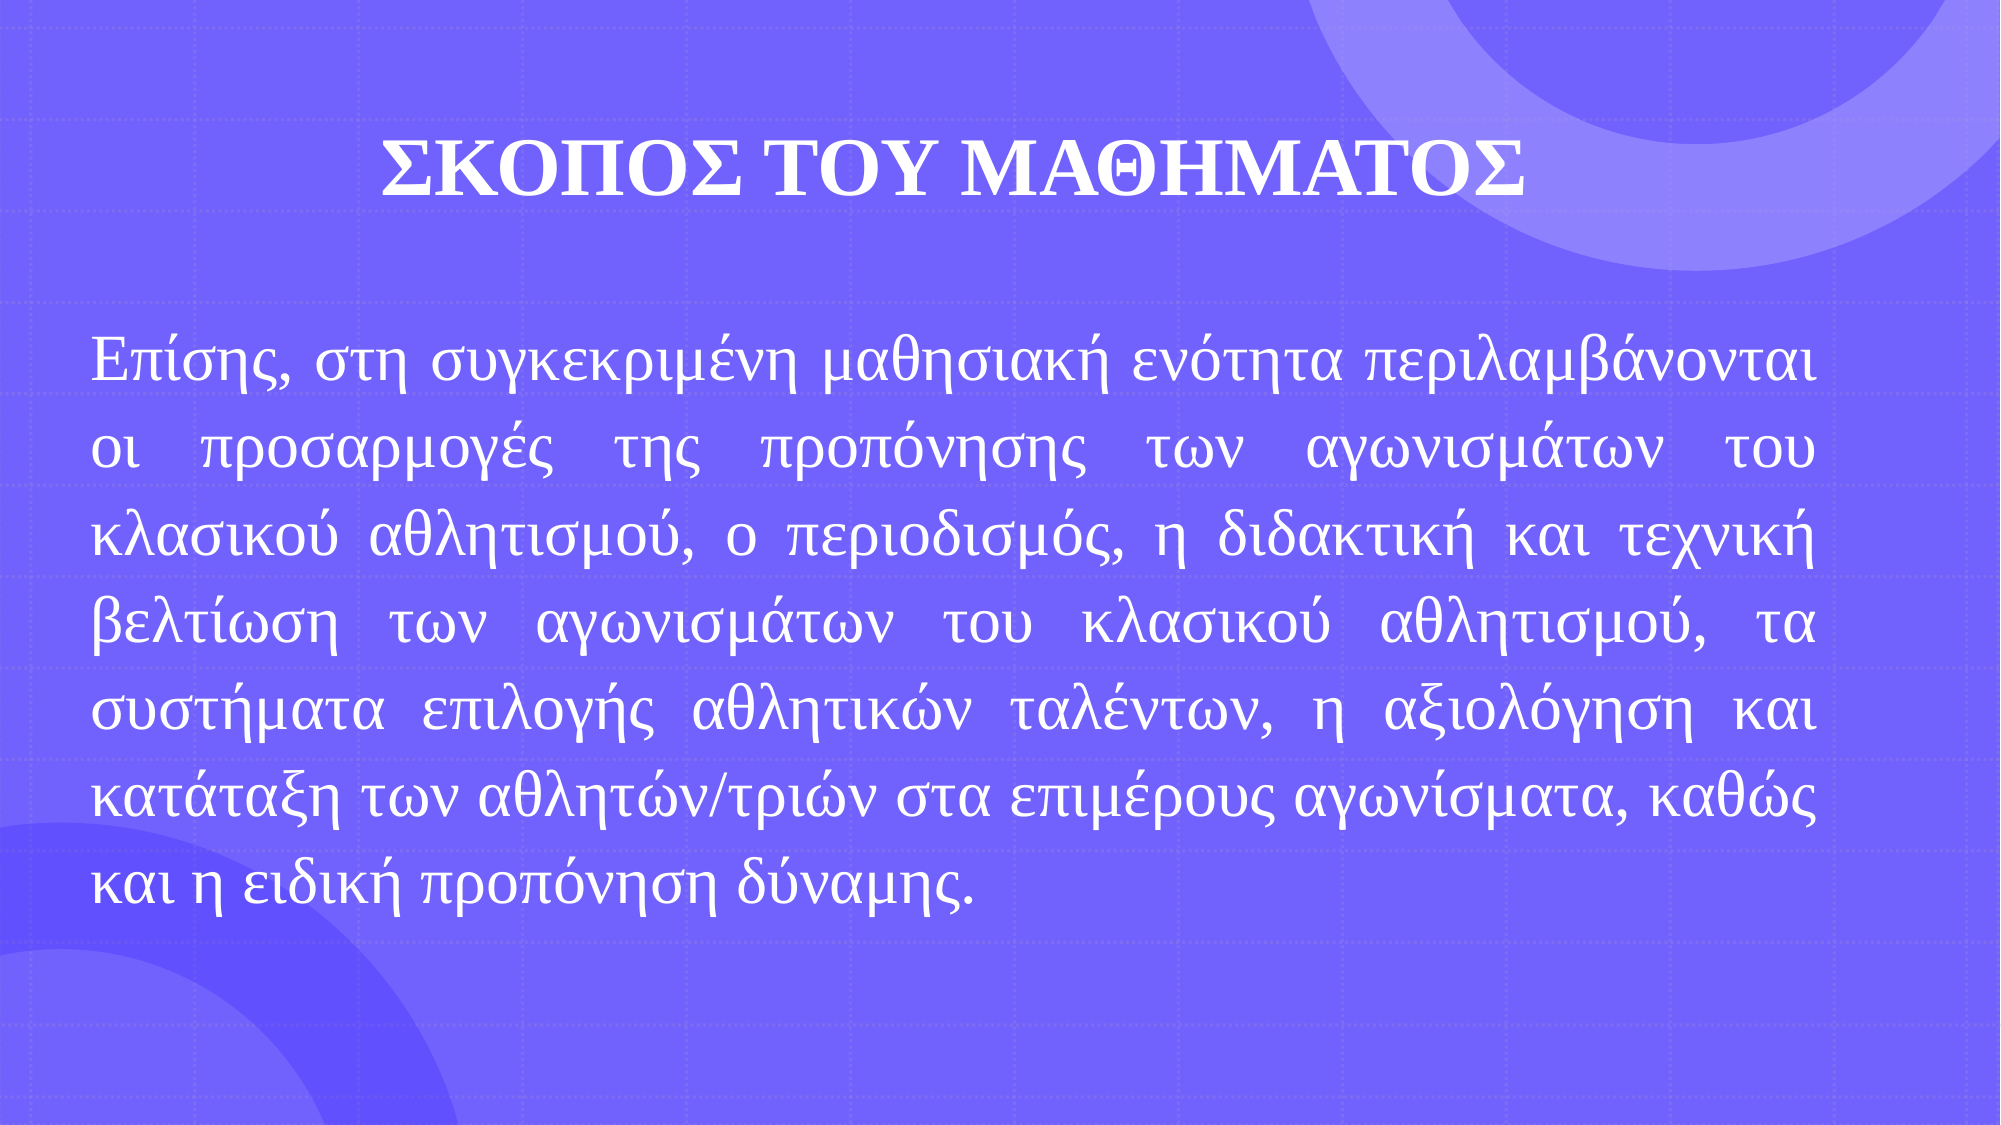

# ΣΚΟΠΟΣ ΤΟΥ ΜΑΘΗΜΑΤΟΣ
Επίσης, στη συγκεκριμένη μαθησιακή ενότητα περιλαμβάνονται οι προσαρμογές της προπόνησης των αγωνισμάτων του κλασικού αθλητισμού, ο περιοδισμός, η διδακτική και τεχνική βελτίωση των αγωνισμάτων του κλασικού αθλητισμού, τα συστήματα επιλογής αθλητικών ταλέντων, η αξιολόγηση και κατάταξη των αθλητών/τριών στα επιμέρους αγωνίσματα, καθώς και η ειδική προπόνηση δύναμης.